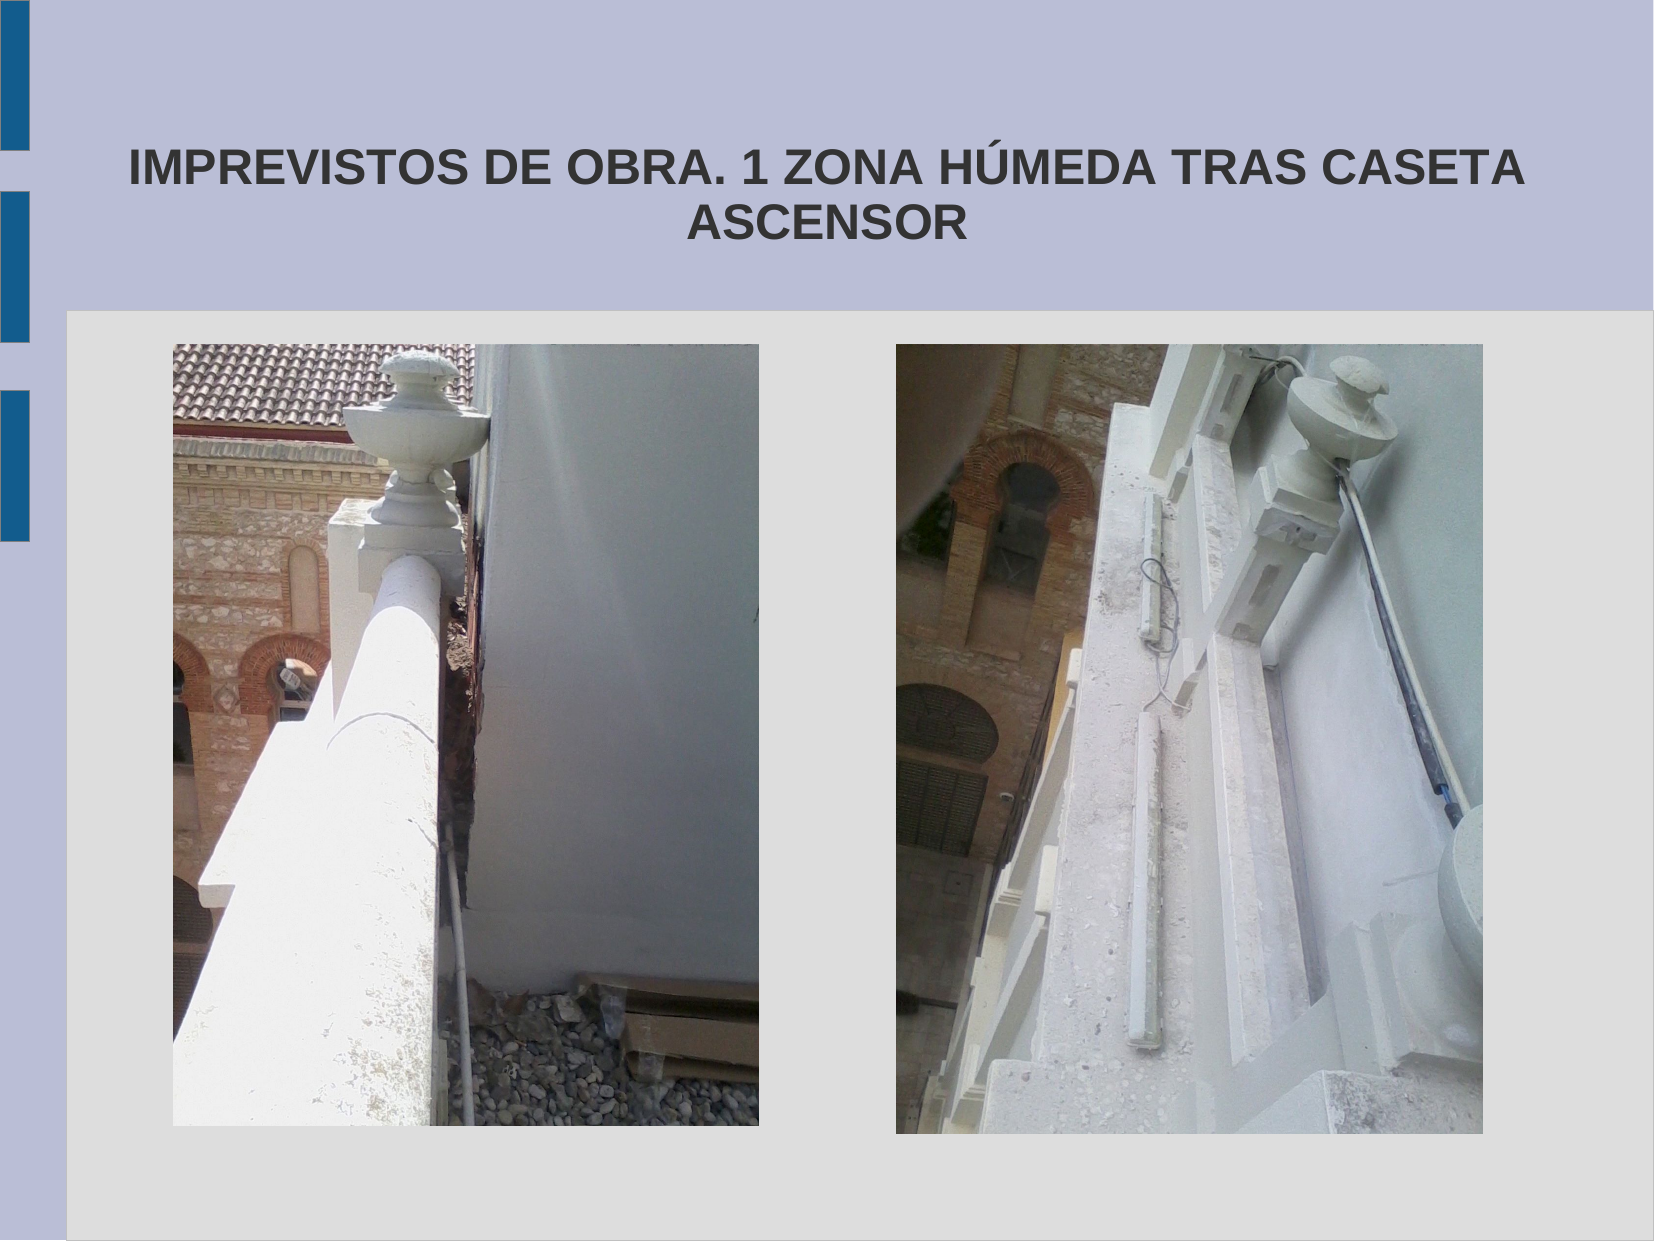

# IMPREVISTOS DE OBRA. 1 ZONA HÚMEDA TRAS CASETA ASCENSOR